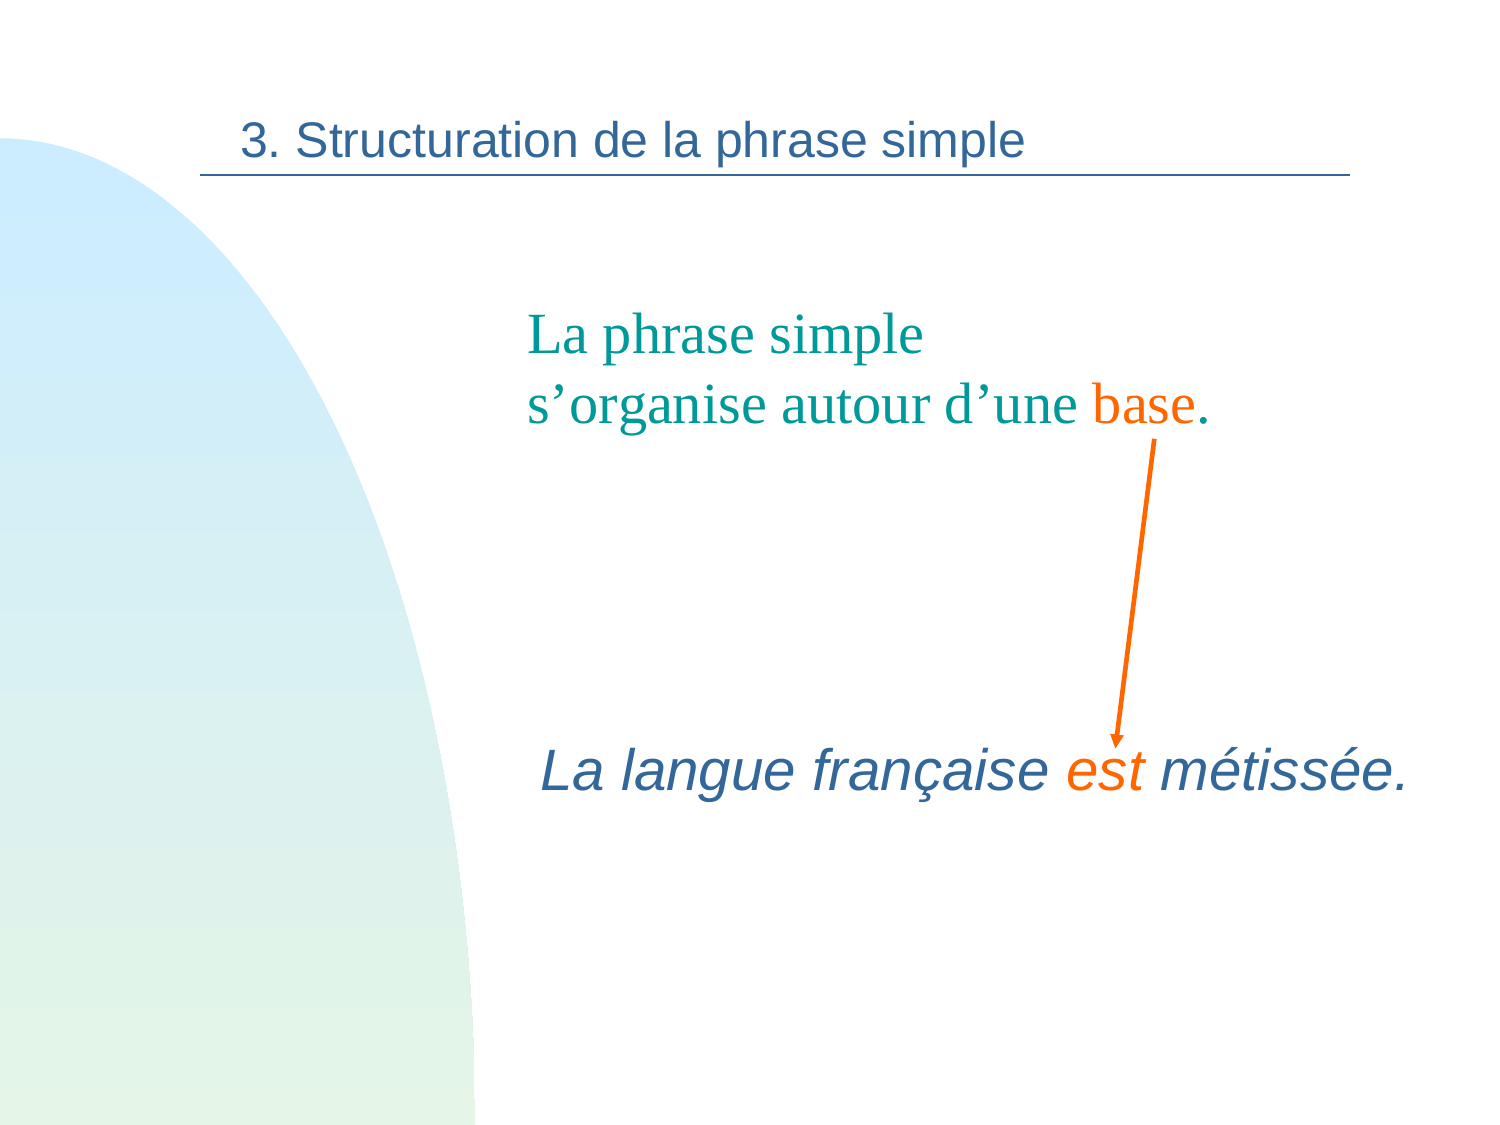

3. Structuration de la phrase simple
La phrase simple
s’organise autour d’une base.
# La langue française est métissée.
La langue française est métissée.